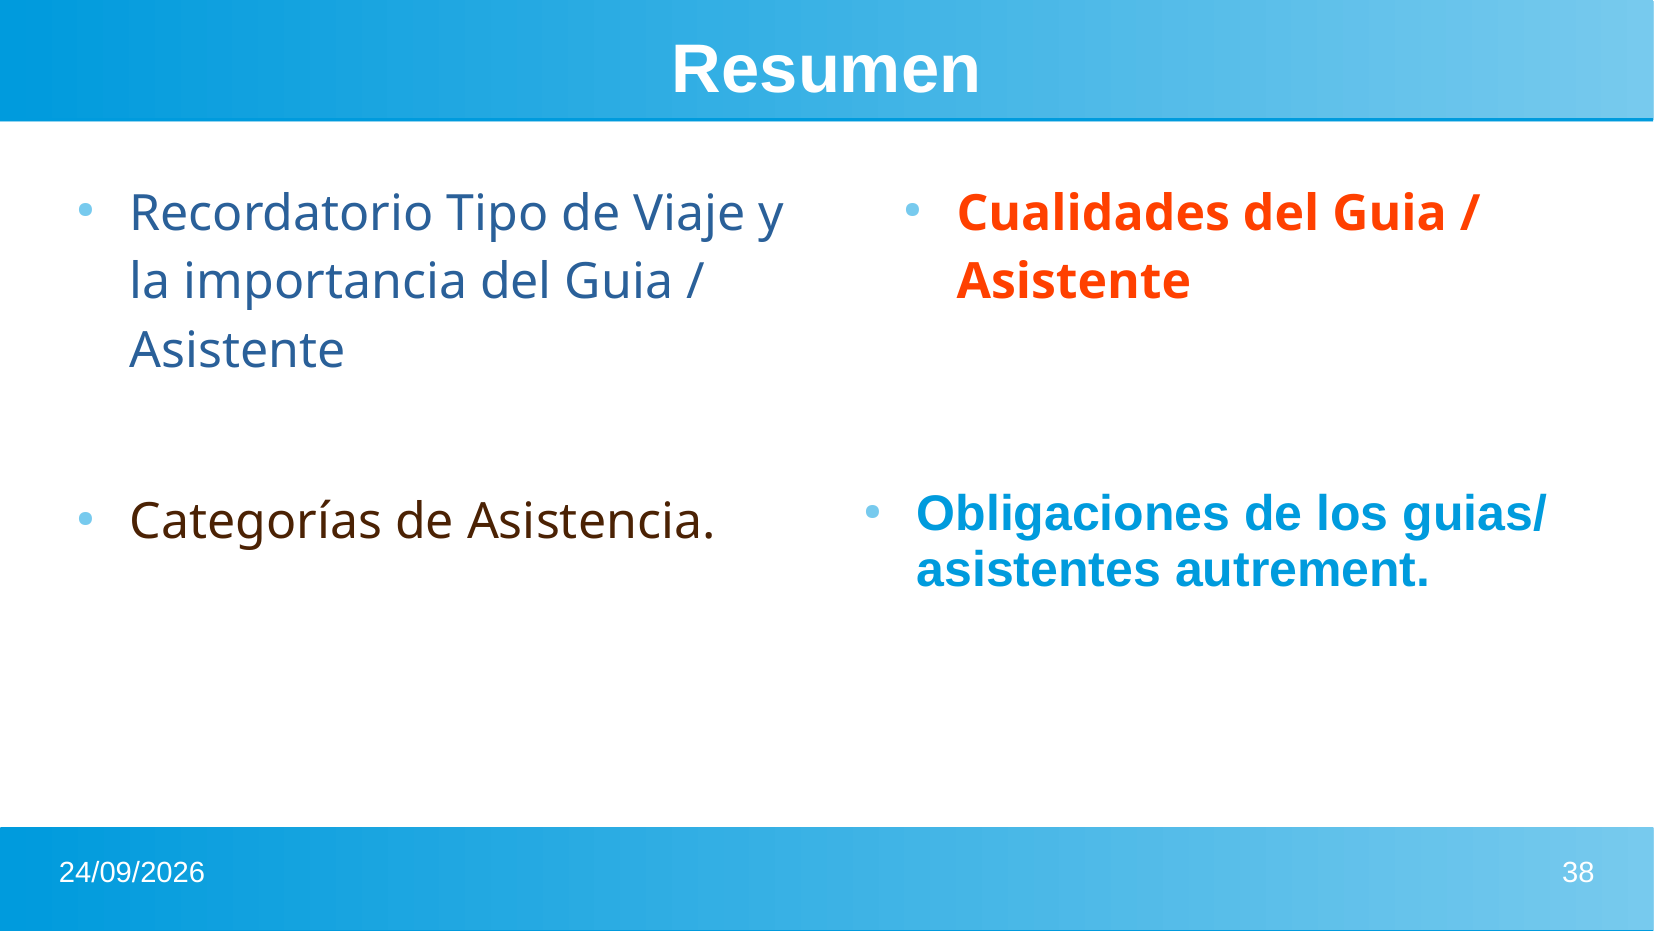

# Resumen
Recordatorio Tipo de Viaje y la importancia del Guia / Asistente
Cualidades del Guia / Asistente
Categorías de Asistencia.
Obligaciones de los guias/ asistentes autrement.
38